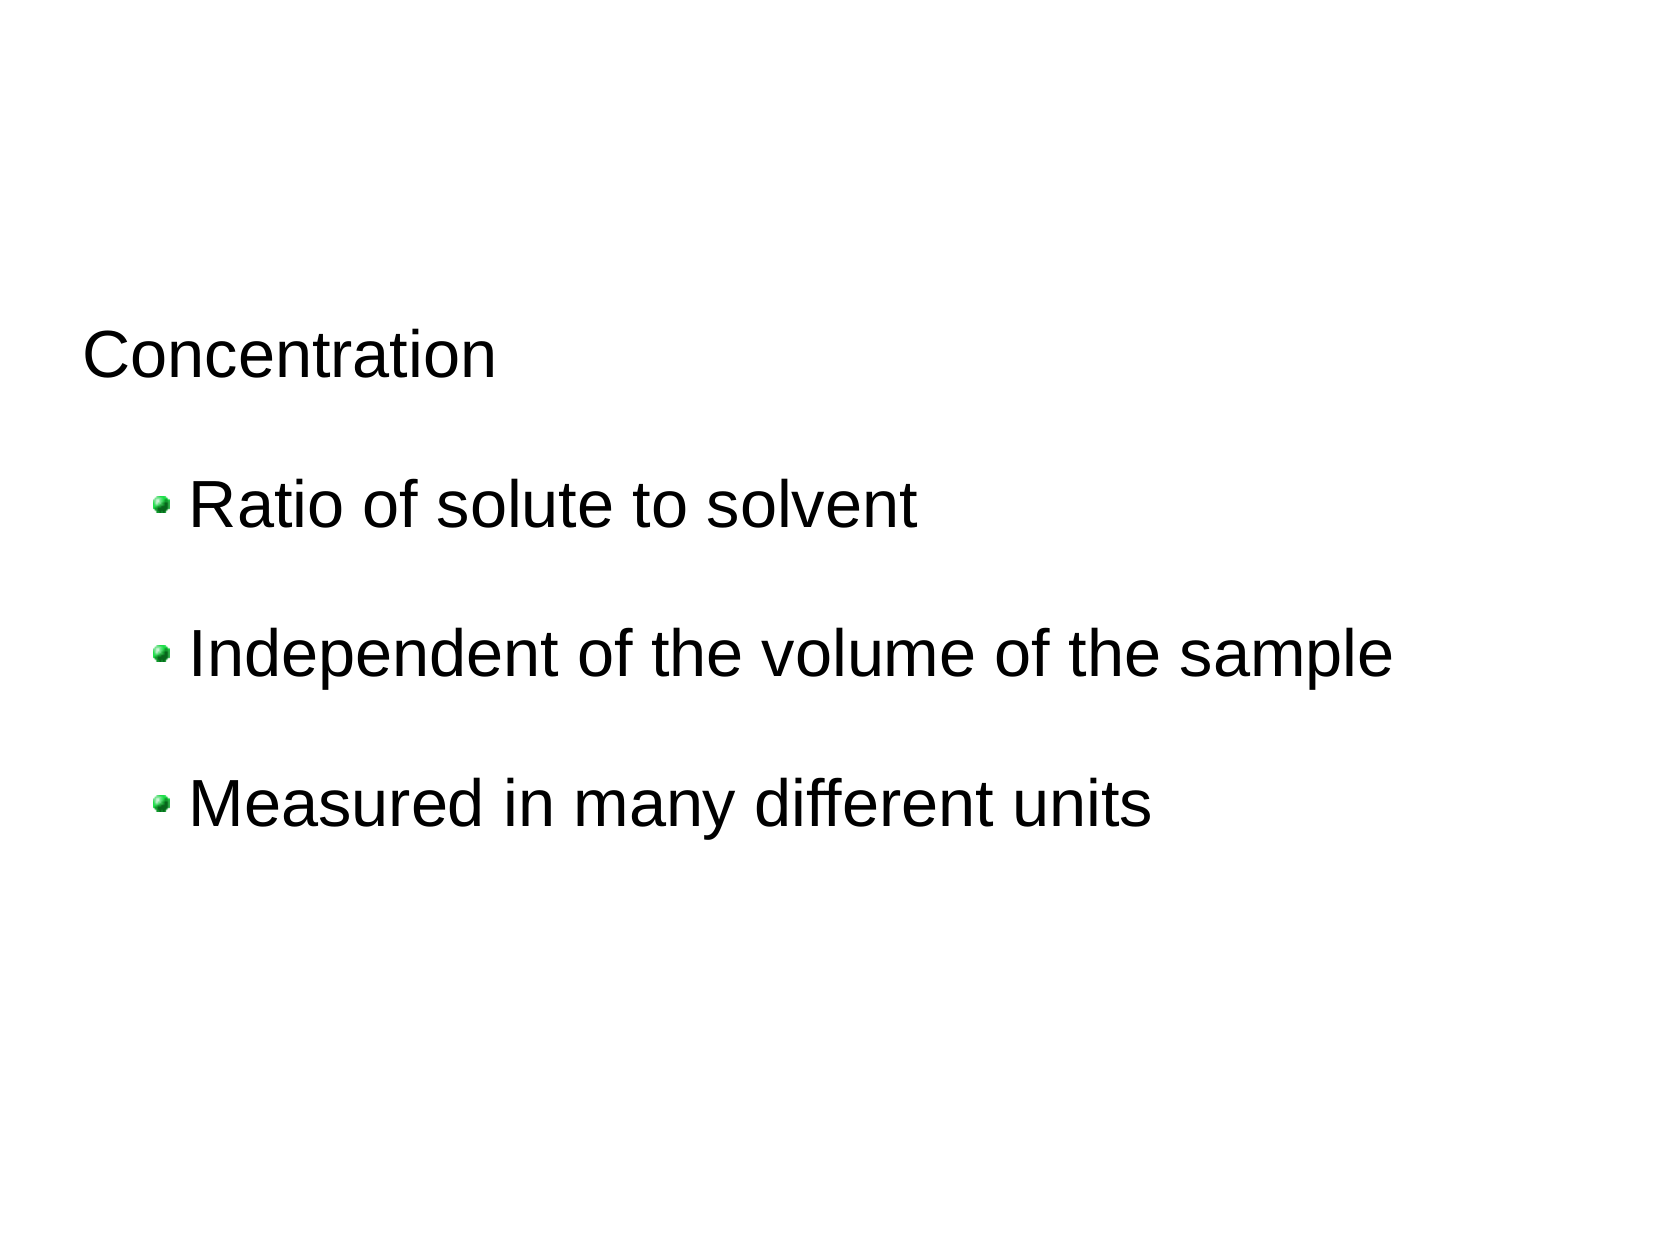

# Concentration
Ratio of solute to solvent
Independent of the volume of the sample
Measured in many different units